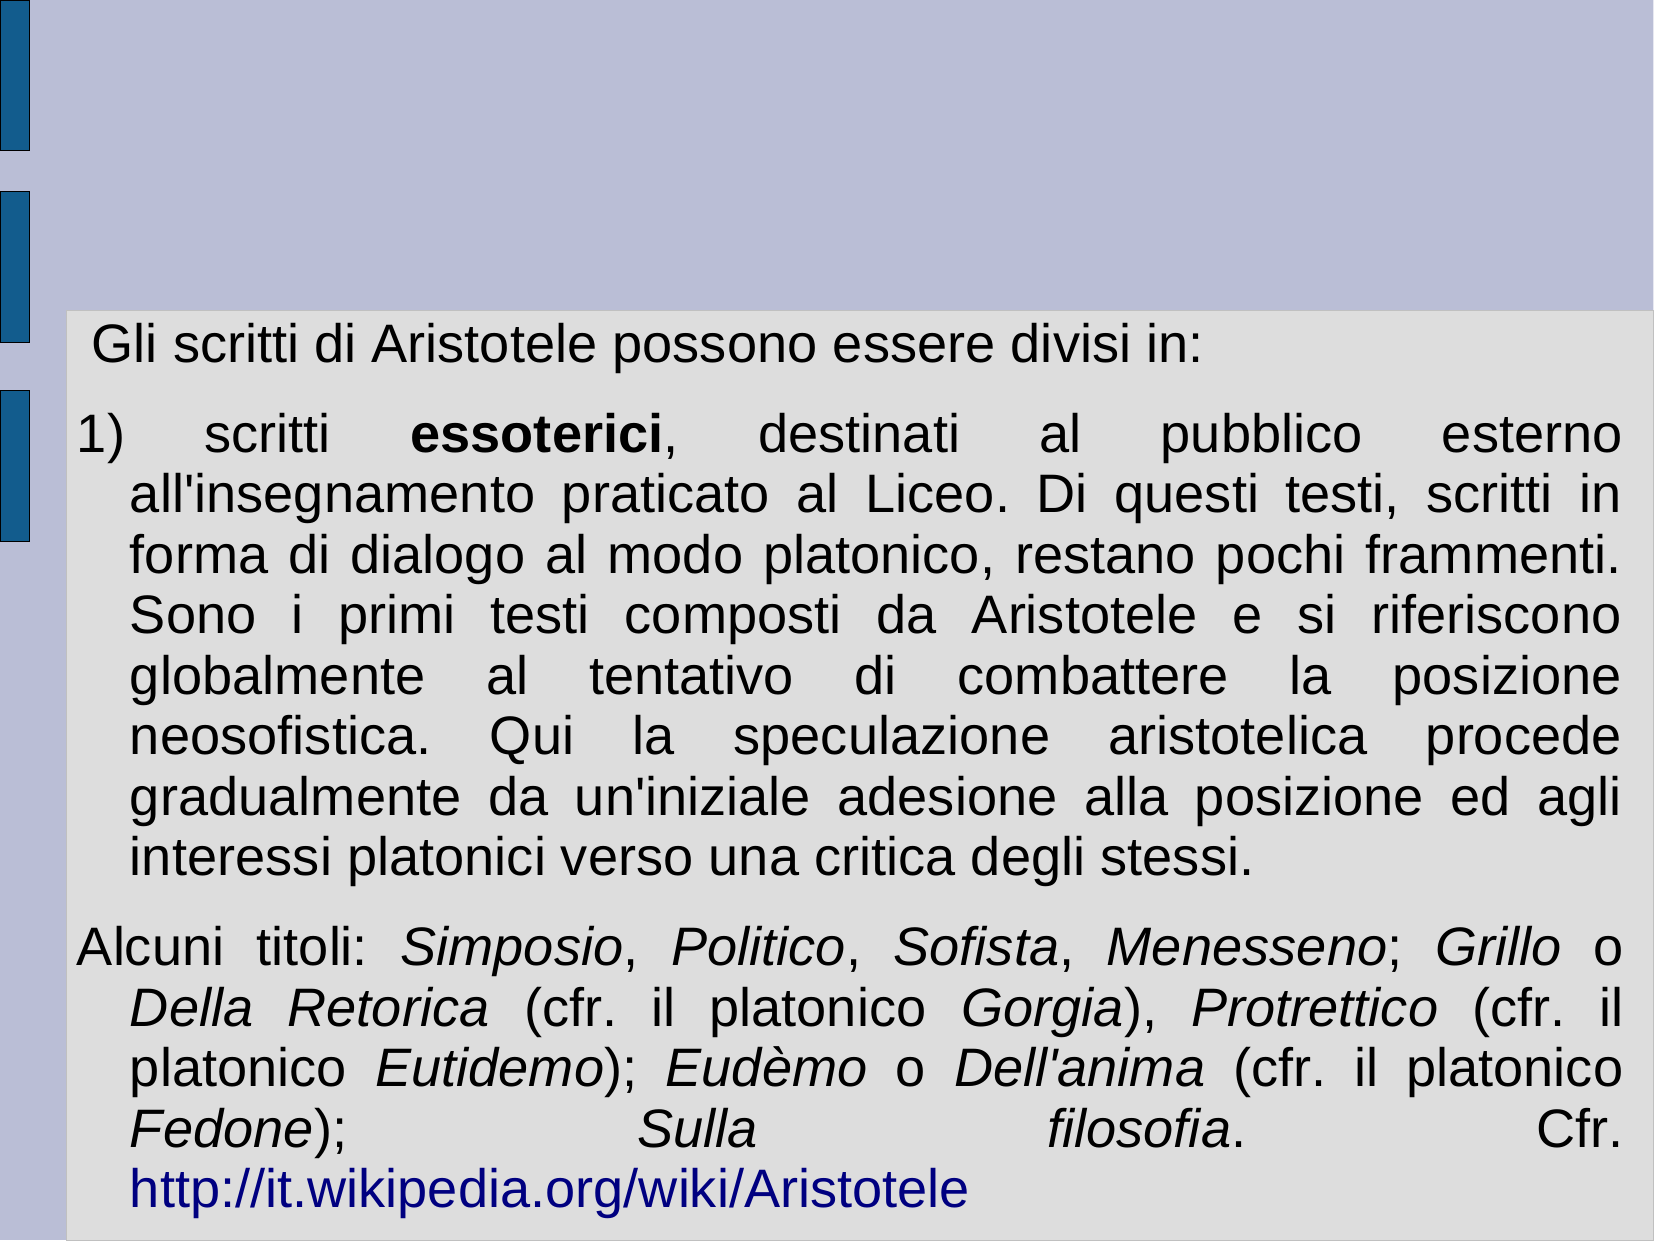

#
 Gli scritti di Aristotele possono essere divisi in:
1) scritti essoterici, destinati al pubblico esterno all'insegnamento praticato al Liceo. Di questi testi, scritti in forma di dialogo al modo platonico, restano pochi frammenti. Sono i primi testi composti da Aristotele e si riferiscono globalmente al tentativo di combattere la posizione neosofistica. Qui la speculazione aristotelica procede gradualmente da un'iniziale adesione alla posizione ed agli interessi platonici verso una critica degli stessi.
Alcuni titoli: Simposio, Politico, Sofista, Menesseno; Grillo o Della Retorica (cfr. il platonico Gorgia), Protrettico (cfr. il platonico Eutidemo); Eudèmo o Dell'anima (cfr. il platonico Fedone); Sulla filosofia. Cfr. http://it.wikipedia.org/wiki/Aristotele